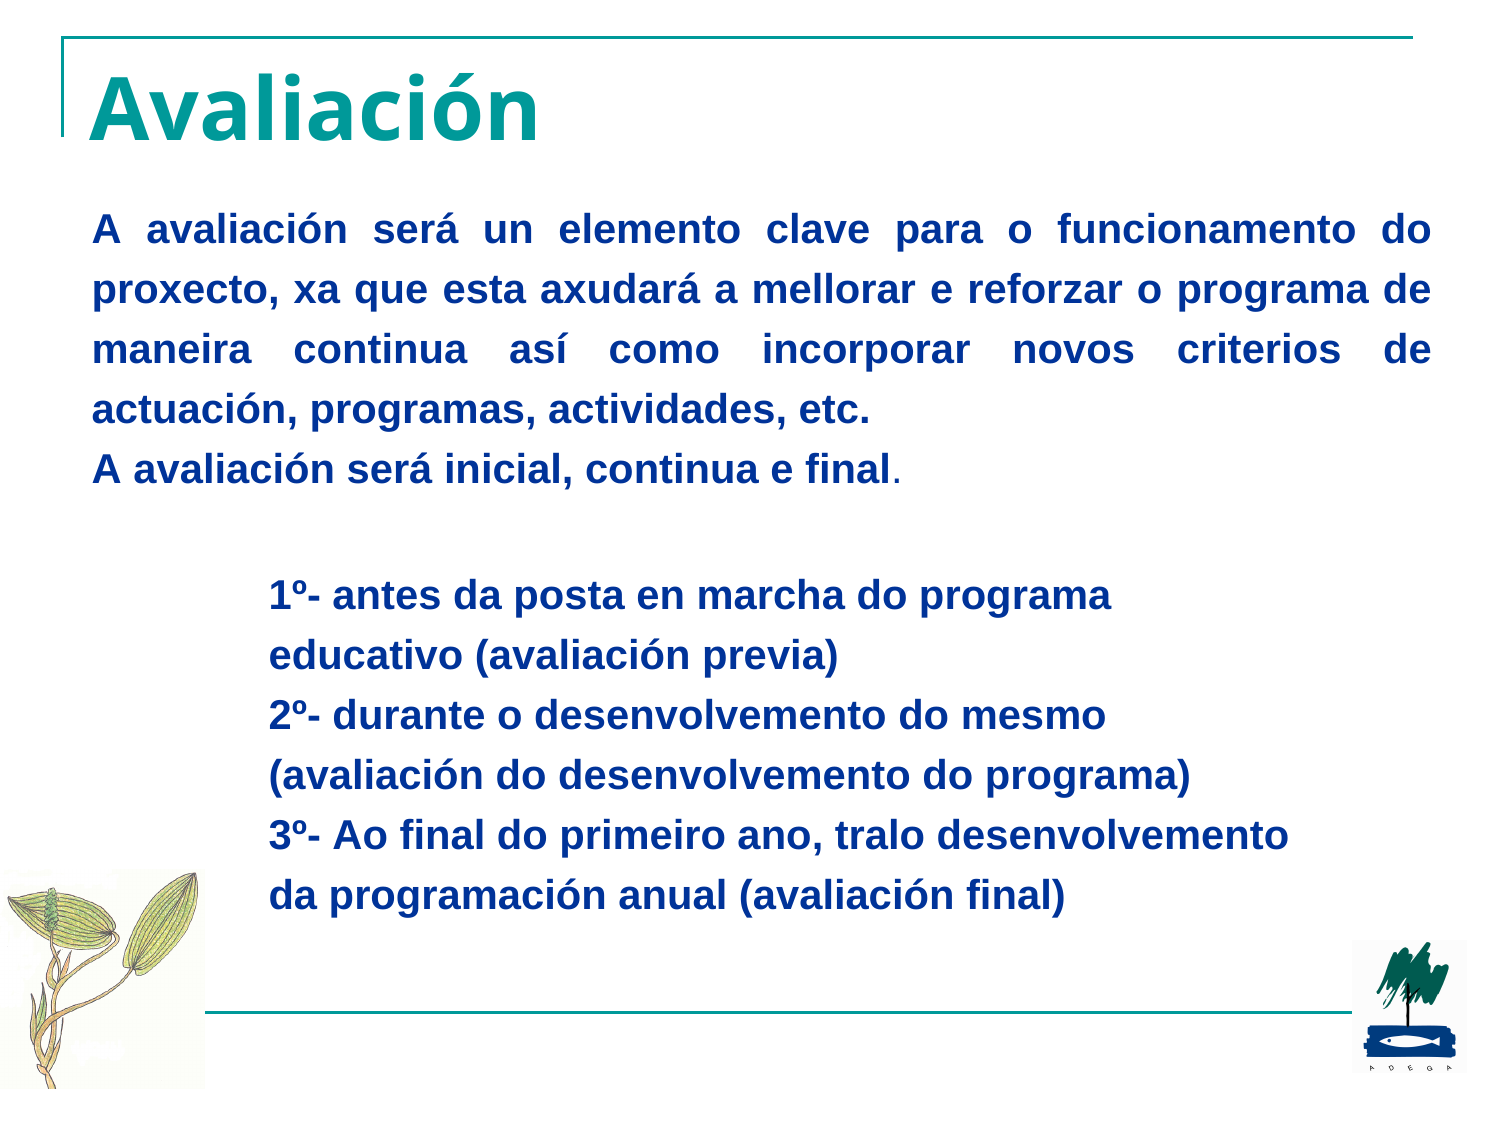

# Avaliación
A avaliación será un elemento clave para o funcionamento do proxecto, xa que esta axudará a mellorar e reforzar o programa de maneira continua así como incorporar novos criterios de actuación, programas, actividades, etc.
A avaliación será inicial, continua e final.
1º- antes da posta en marcha do programa educativo (avaliación previa)
2º- durante o desenvolvemento do mesmo (avaliación do desenvolvemento do programa)
3º- Ao final do primeiro ano, tralo desenvolvemento da programación anual (avaliación final)